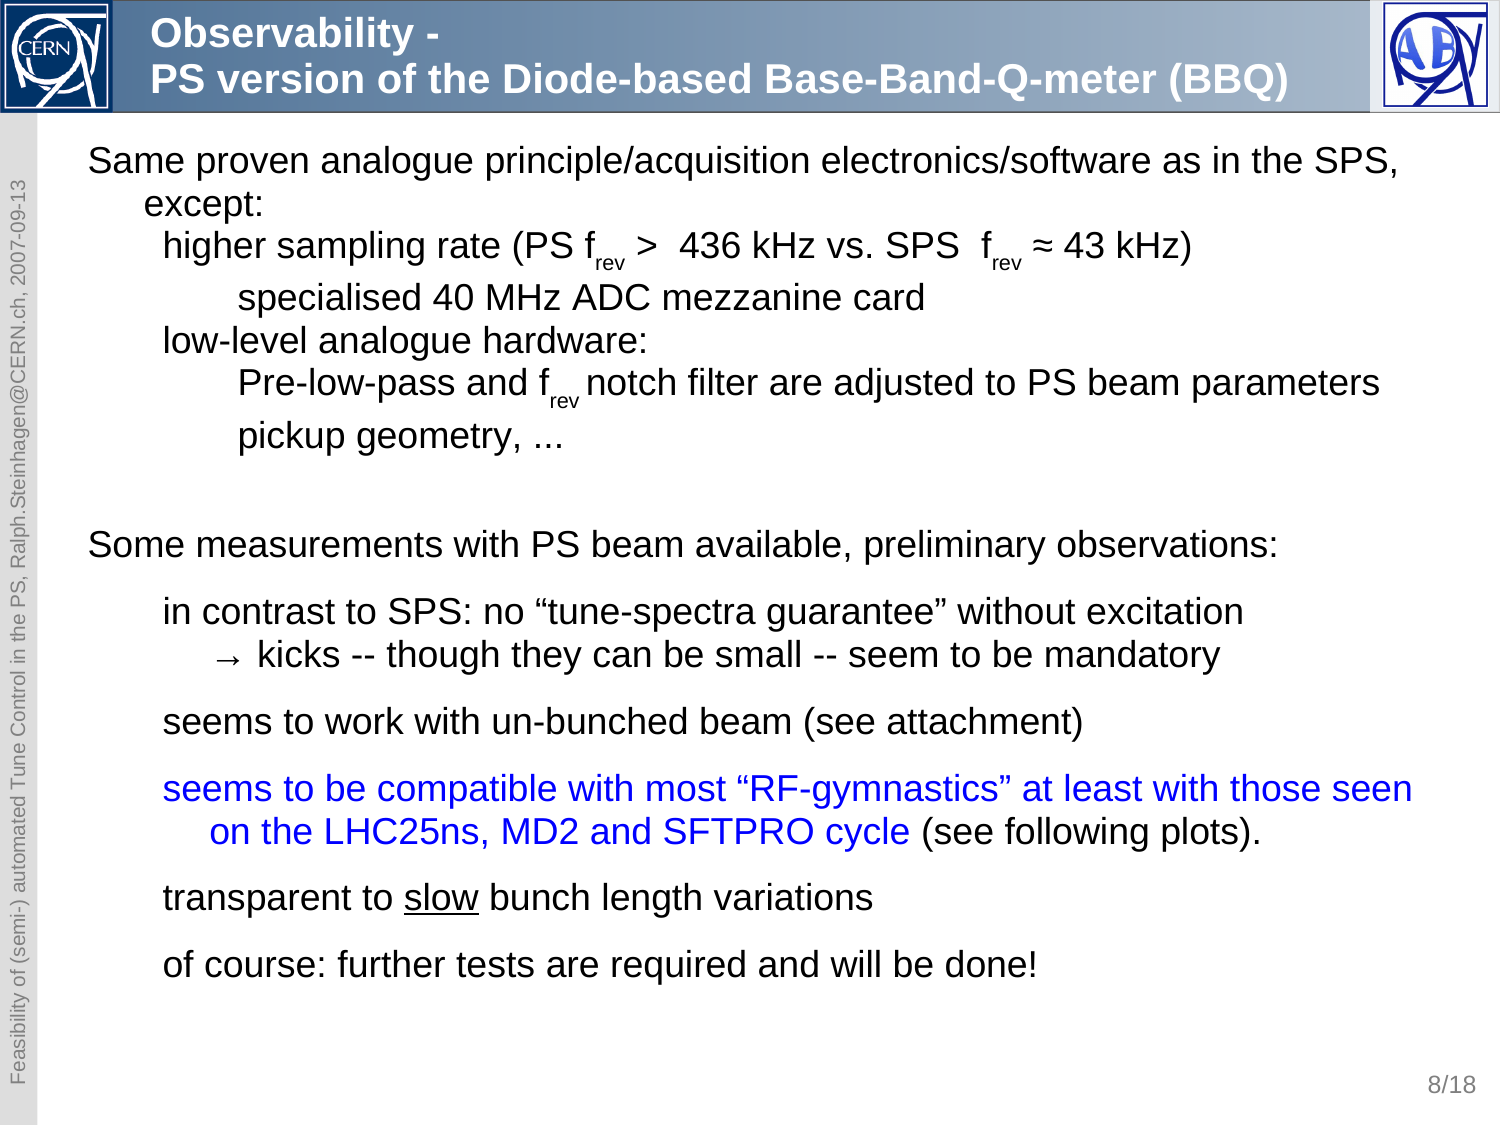

# Observability - PS version of the Diode-based Base-Band-Q-meter (BBQ)
Same proven analogue principle/acquisition electronics/software as in the SPS, except:
higher sampling rate (PS frev > 436 kHz vs. SPS frev ≈ 43 kHz)
specialised 40 MHz ADC mezzanine card
low-level analogue hardware:
Pre-low-pass and frev notch filter are adjusted to PS beam parameters
pickup geometry, ...
Some measurements with PS beam available, preliminary observations:
in contrast to SPS: no “tune-spectra guarantee” without excitation		→ kicks -- though they can be small -- seem to be mandatory
seems to work with un-bunched beam (see attachment)
seems to be compatible with most “RF-gymnastics” at least with those seen on the LHC25ns, MD2 and SFTPRO cycle (see following plots).
transparent to slow bunch length variations
of course: further tests are required and will be done!